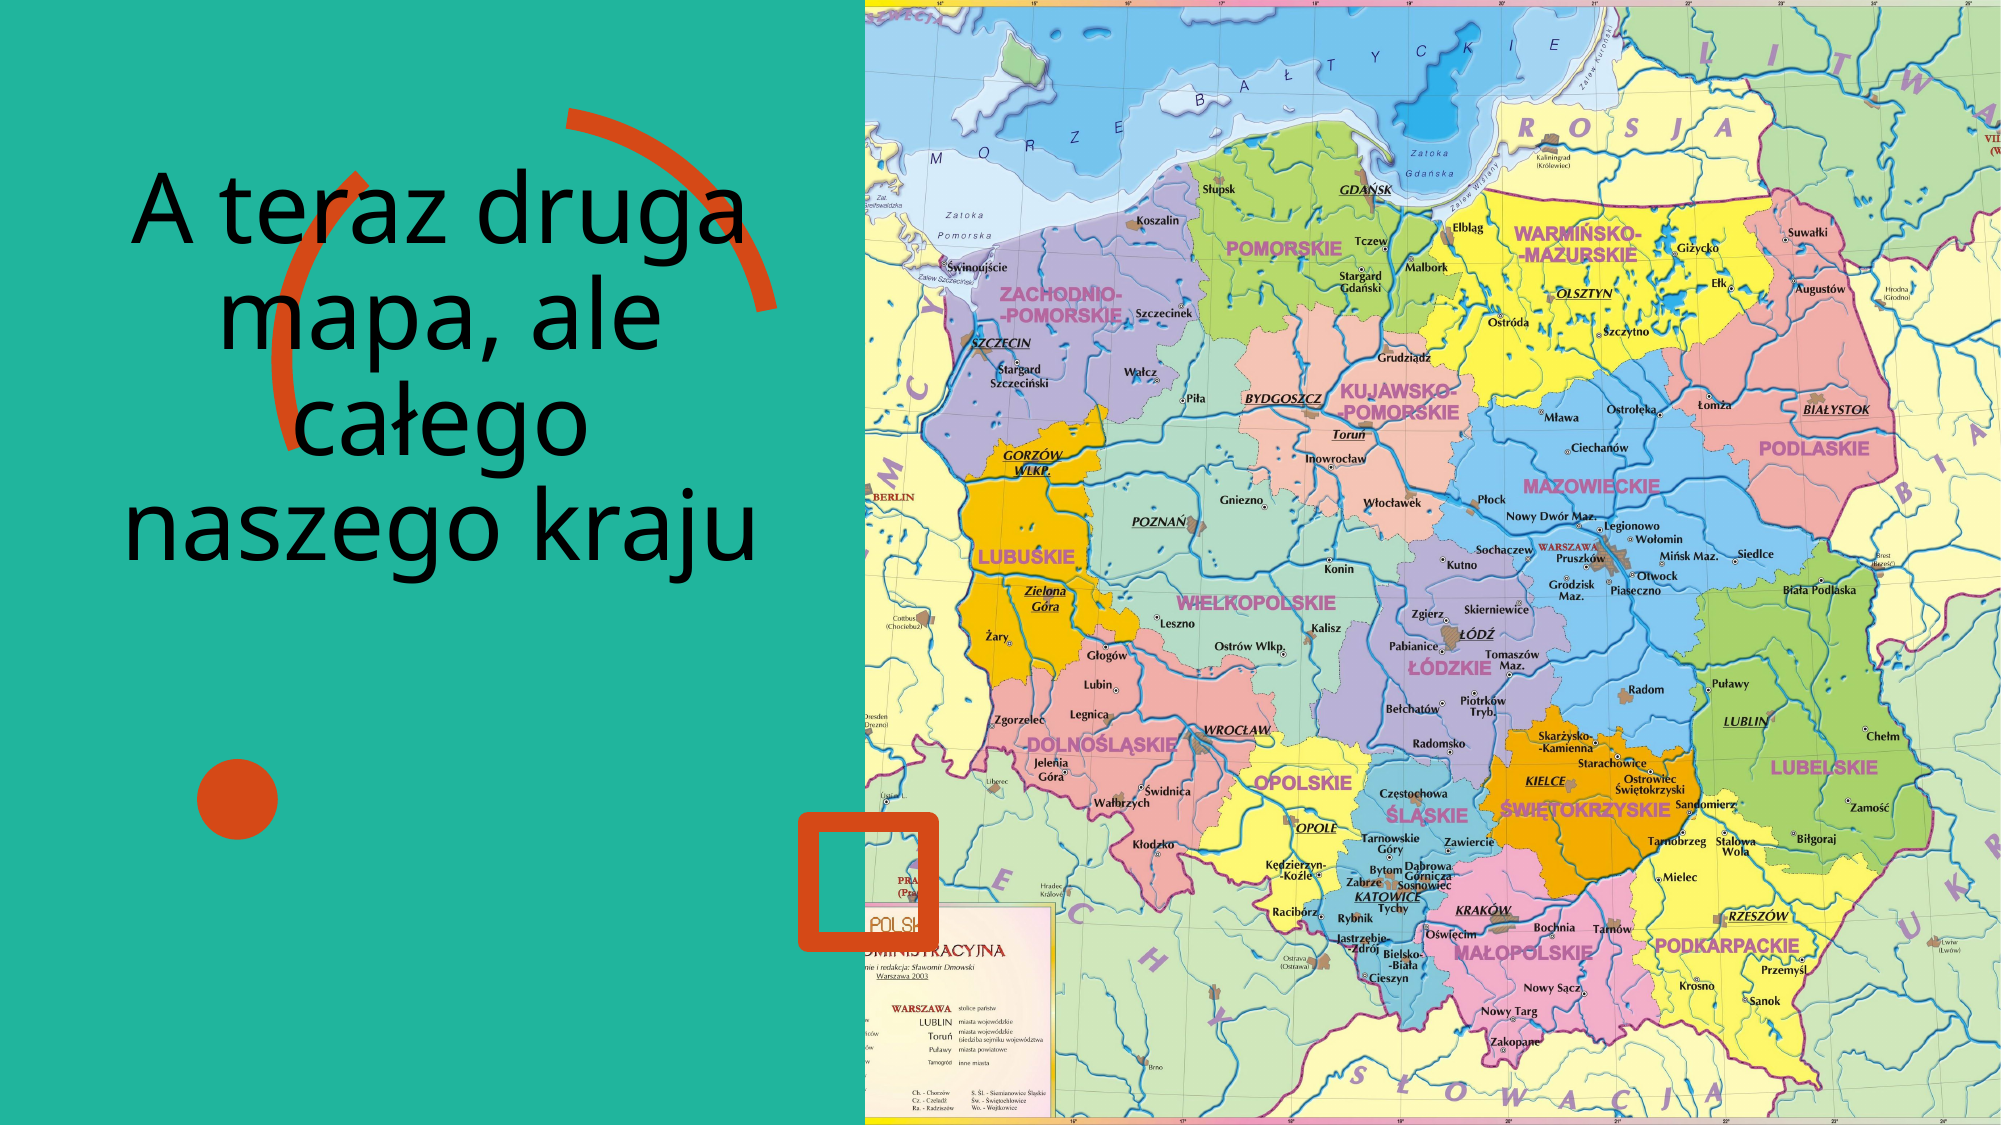

# A teraz druga mapa, ale całego naszego kraju